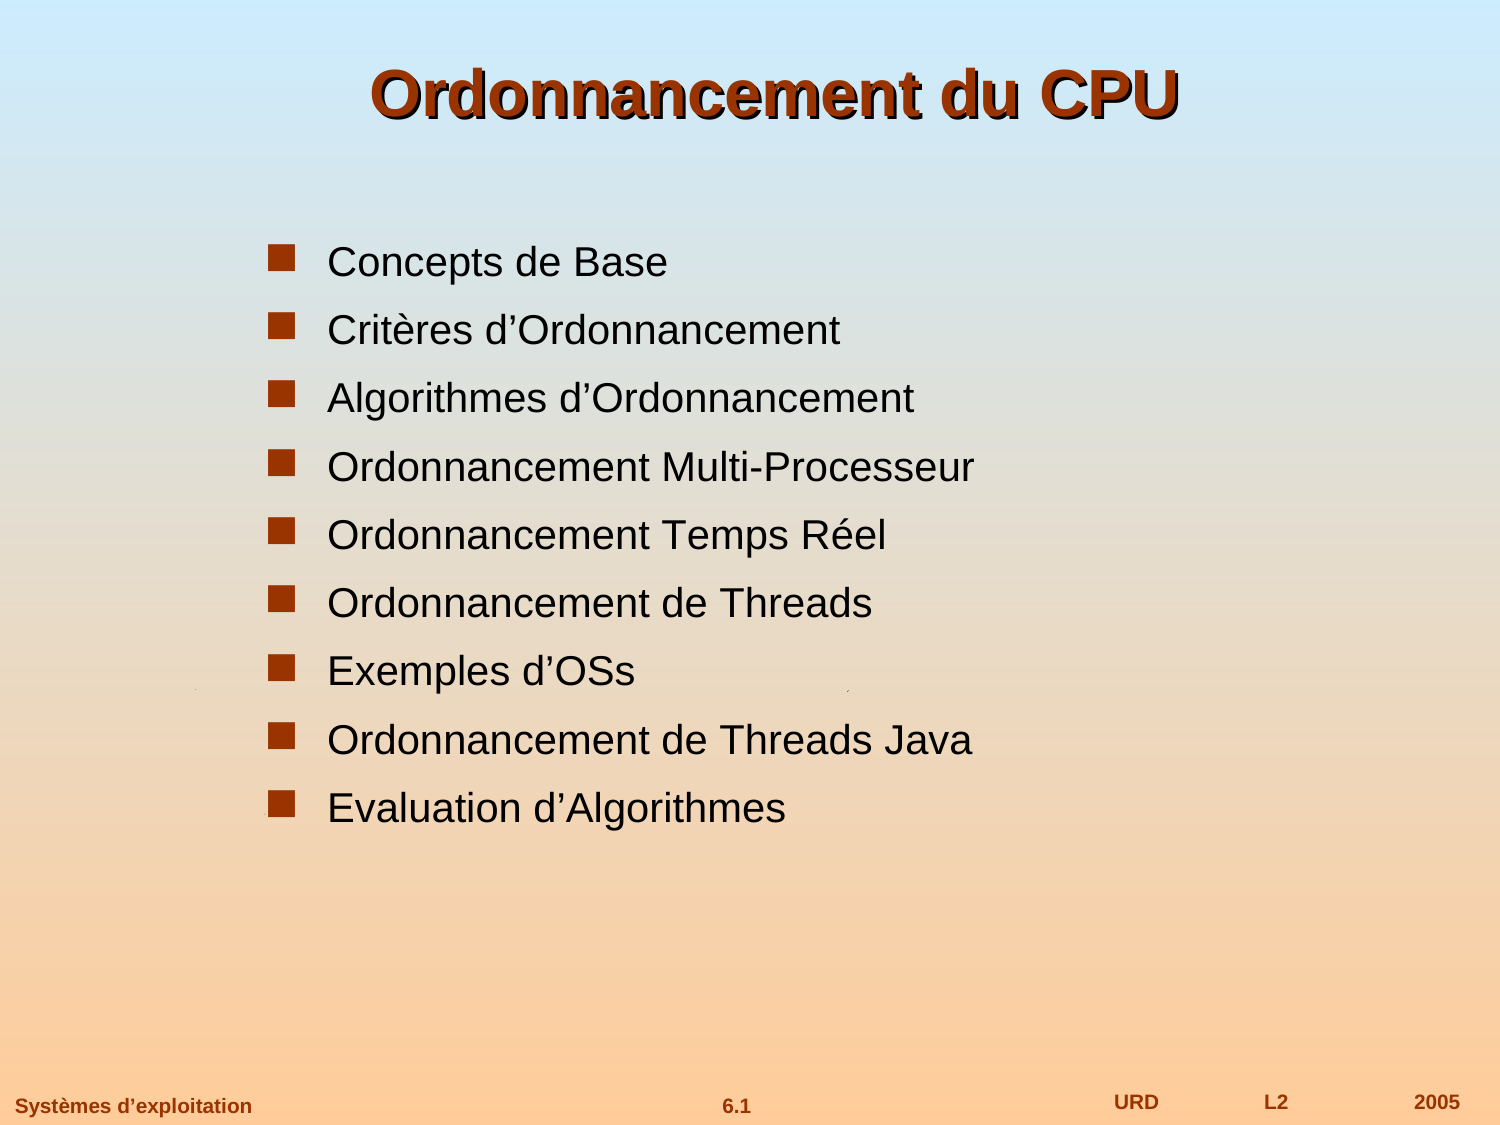

# Ordonnancement du CPU
Concepts de Base
Critères d’Ordonnancement
Algorithmes d’Ordonnancement
Ordonnancement Multi-Processeur
Ordonnancement Temps Réel
Ordonnancement de Threads
Exemples d’OSs
Ordonnancement de Threads Java
Evaluation d’Algorithmes